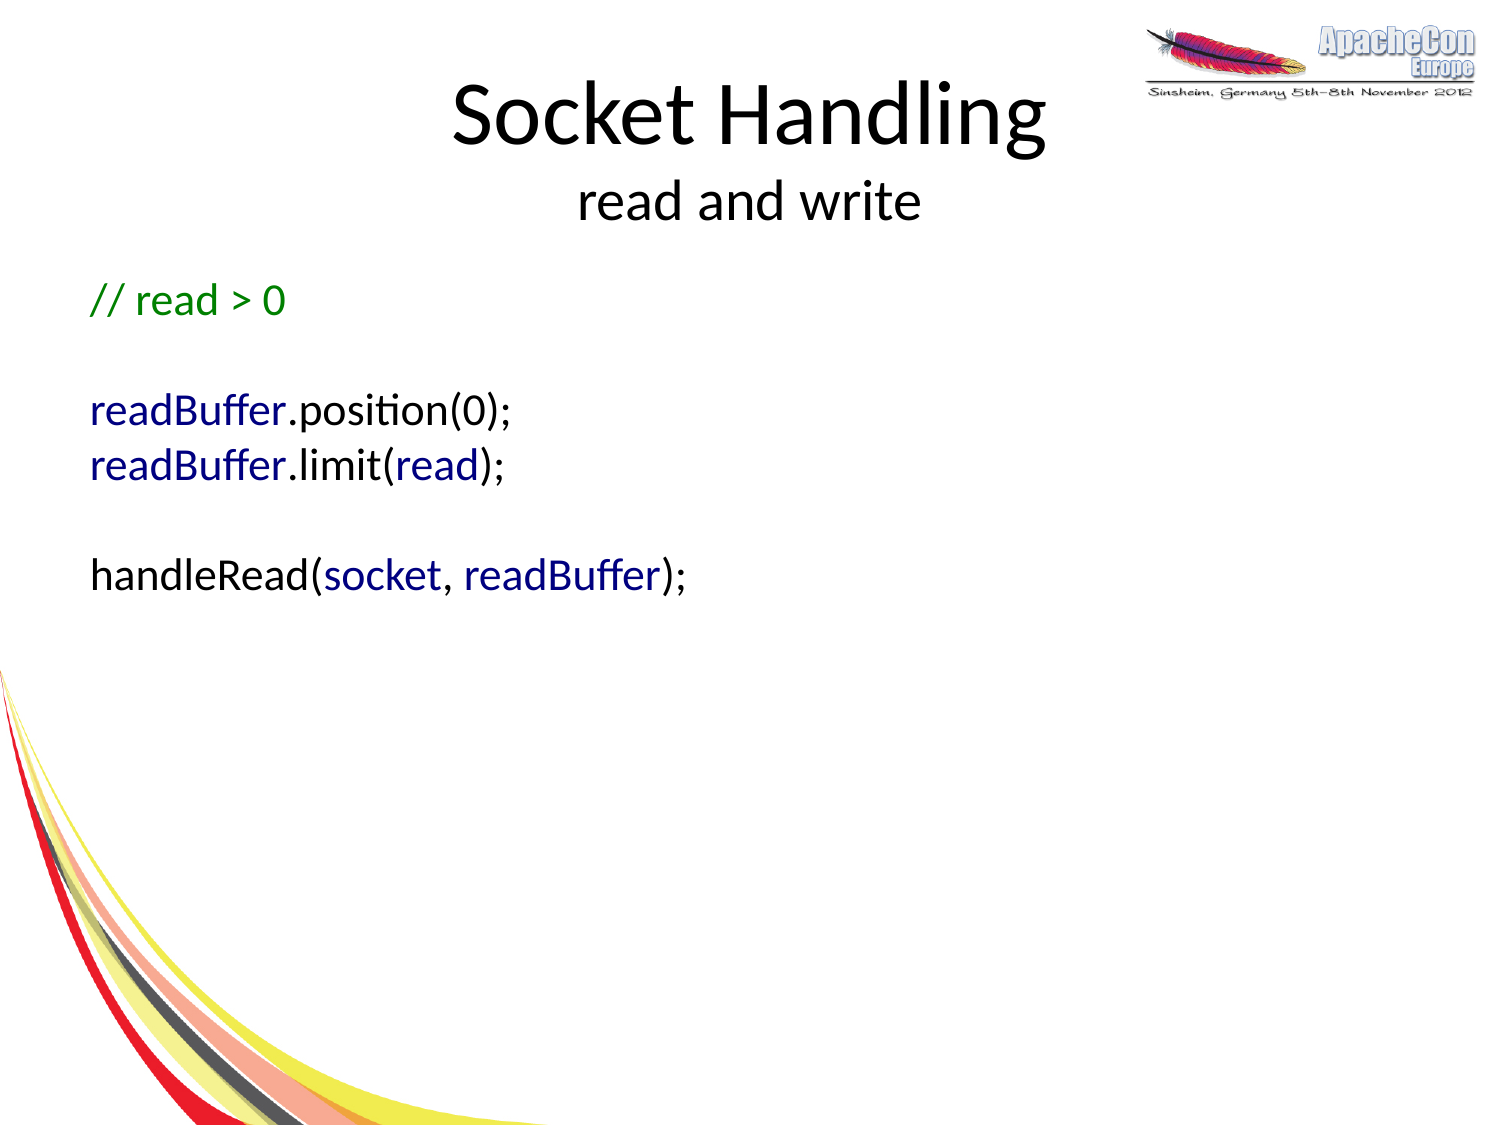

# Socket Handling read and write
// read > 0
readBuffer.position(0);
readBuffer.limit(read);
handleRead(socket, readBuffer);